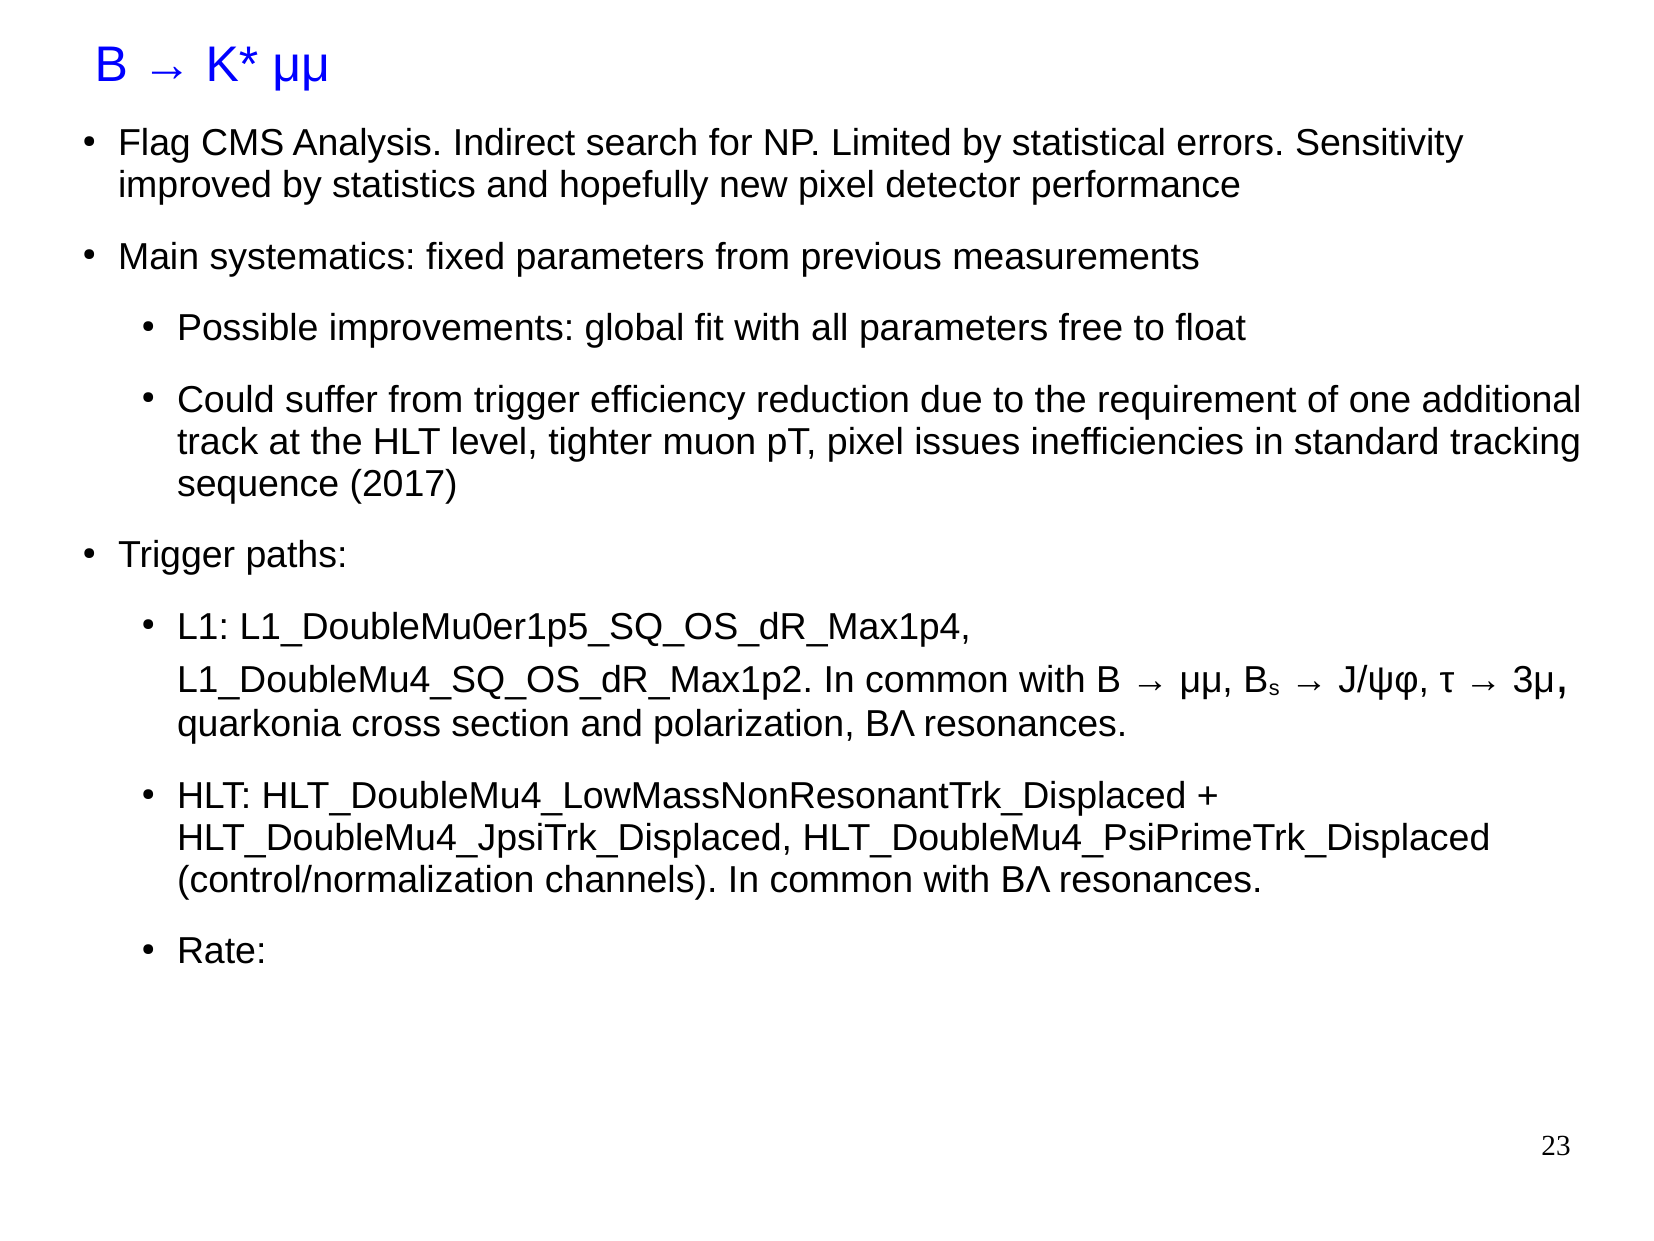

# B → K* μμ
Flag CMS Analysis. Indirect search for NP. Limited by statistical errors. Sensitivity improved by statistics and hopefully new pixel detector performance
Main systematics: fixed parameters from previous measurements
Possible improvements: global fit with all parameters free to float
Could suffer from trigger efficiency reduction due to the requirement of one additional track at the HLT level, tighter muon pT, pixel issues inefficiencies in standard tracking sequence (2017)
Trigger paths:
L1: L1_DoubleMu0er1p5_SQ_OS_dR_Max1p4, L1_DoubleMu4_SQ_OS_dR_Max1p2. In common with B → μμ, Bs → J/ψφ, τ → 3μ, quarkonia cross section and polarization, BΛ resonances.
HLT: HLT_DoubleMu4_LowMassNonResonantTrk_Displaced + HLT_DoubleMu4_JpsiTrk_Displaced, HLT_DoubleMu4_PsiPrimeTrk_Displaced (control/normalization channels). In common with BΛ resonances.
Rate:
23